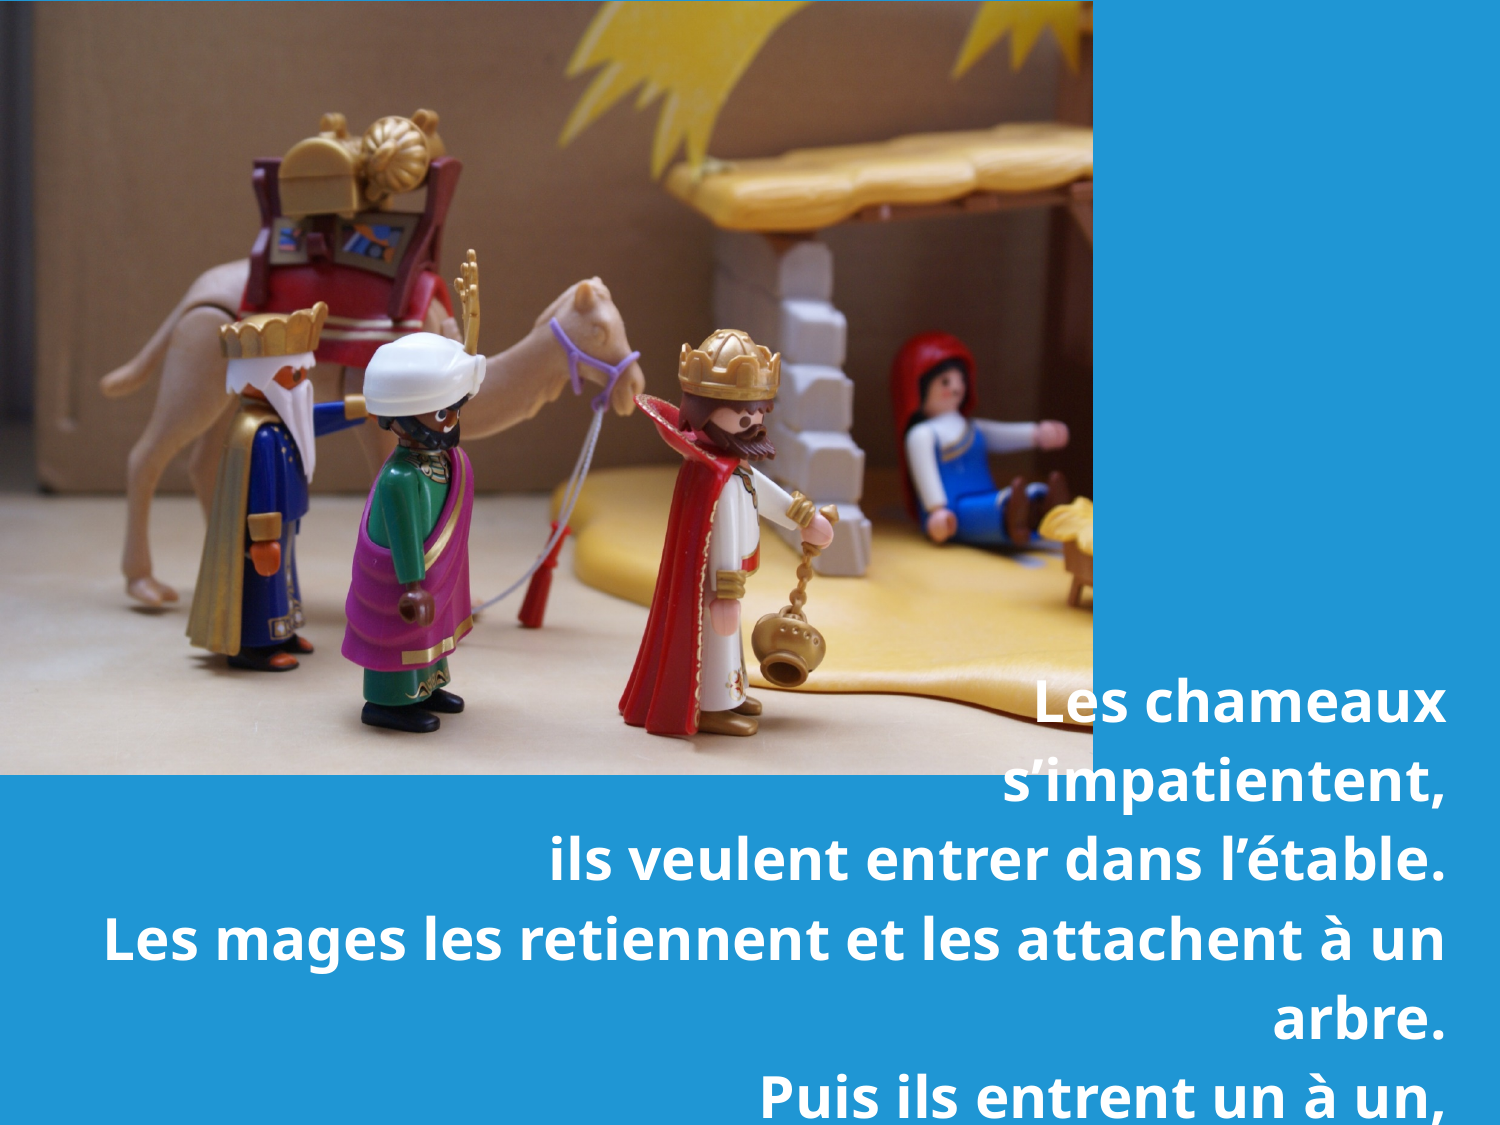

Les chameaux
s’impatientent,
ils veulent entrer dans l’étable.
Les mages les retiennent et les attachent à un arbre.
Puis ils entrent un à un,
chacun portant dans ses bras un coffret précieux.